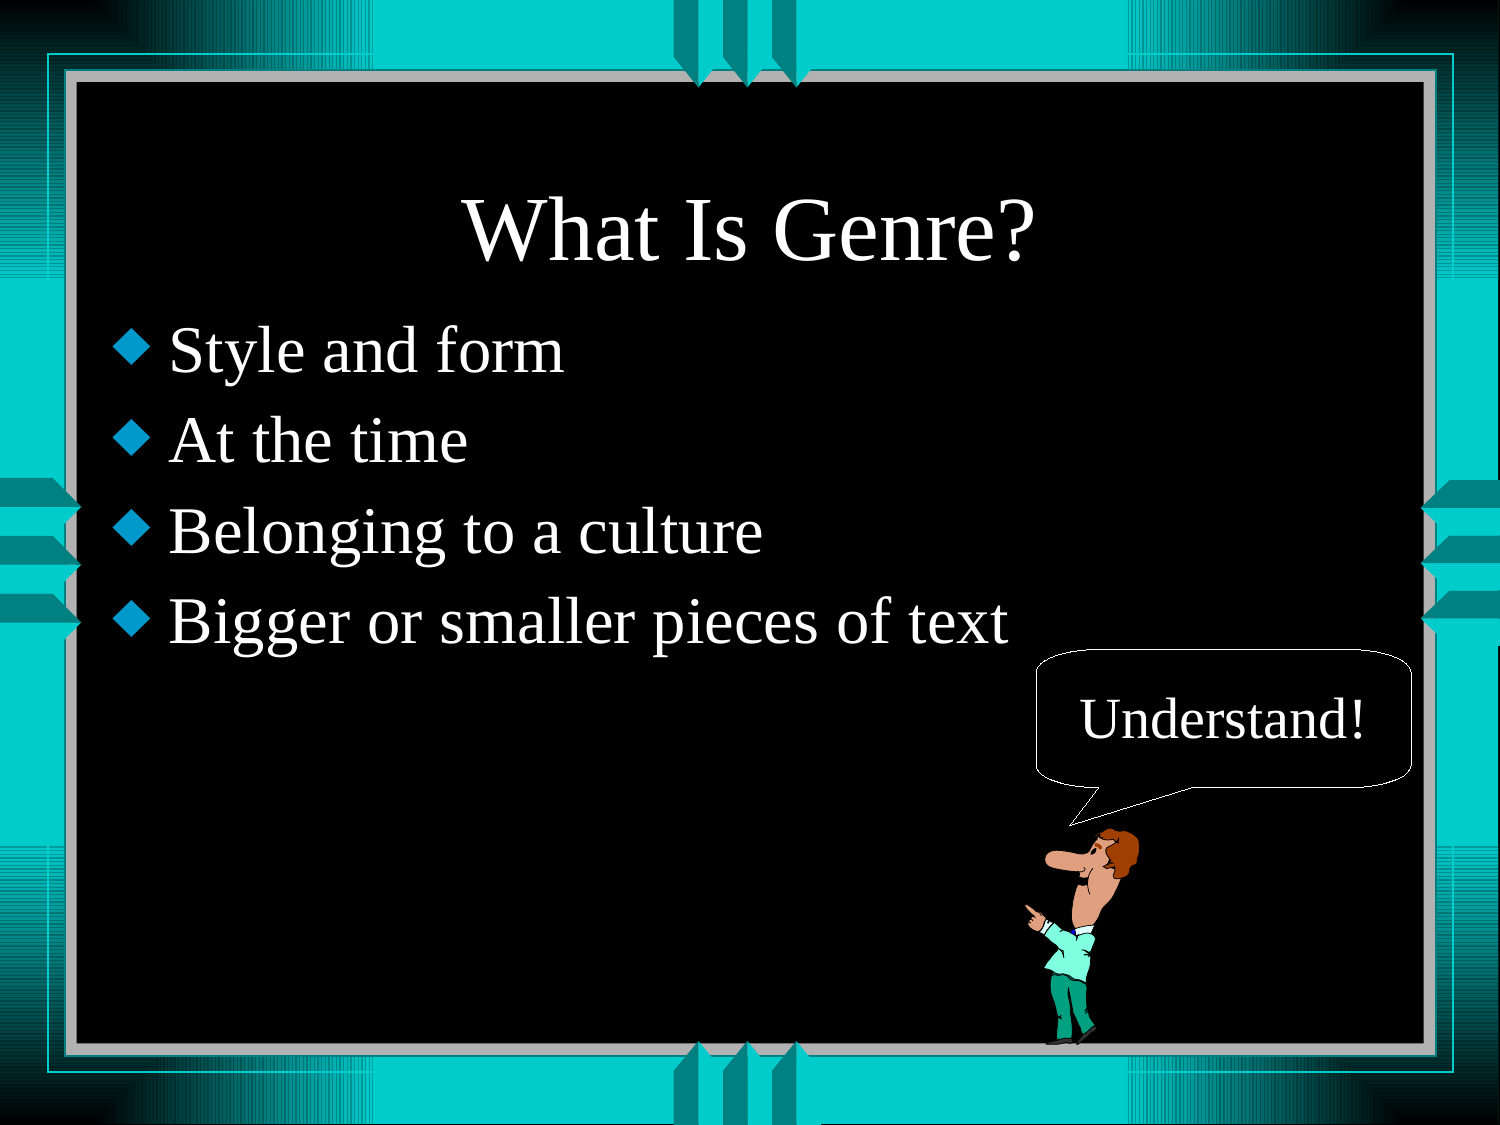

# What Is Genre?
Style and form
At the time
Belonging to a culture
Bigger or smaller pieces of text
Understand!